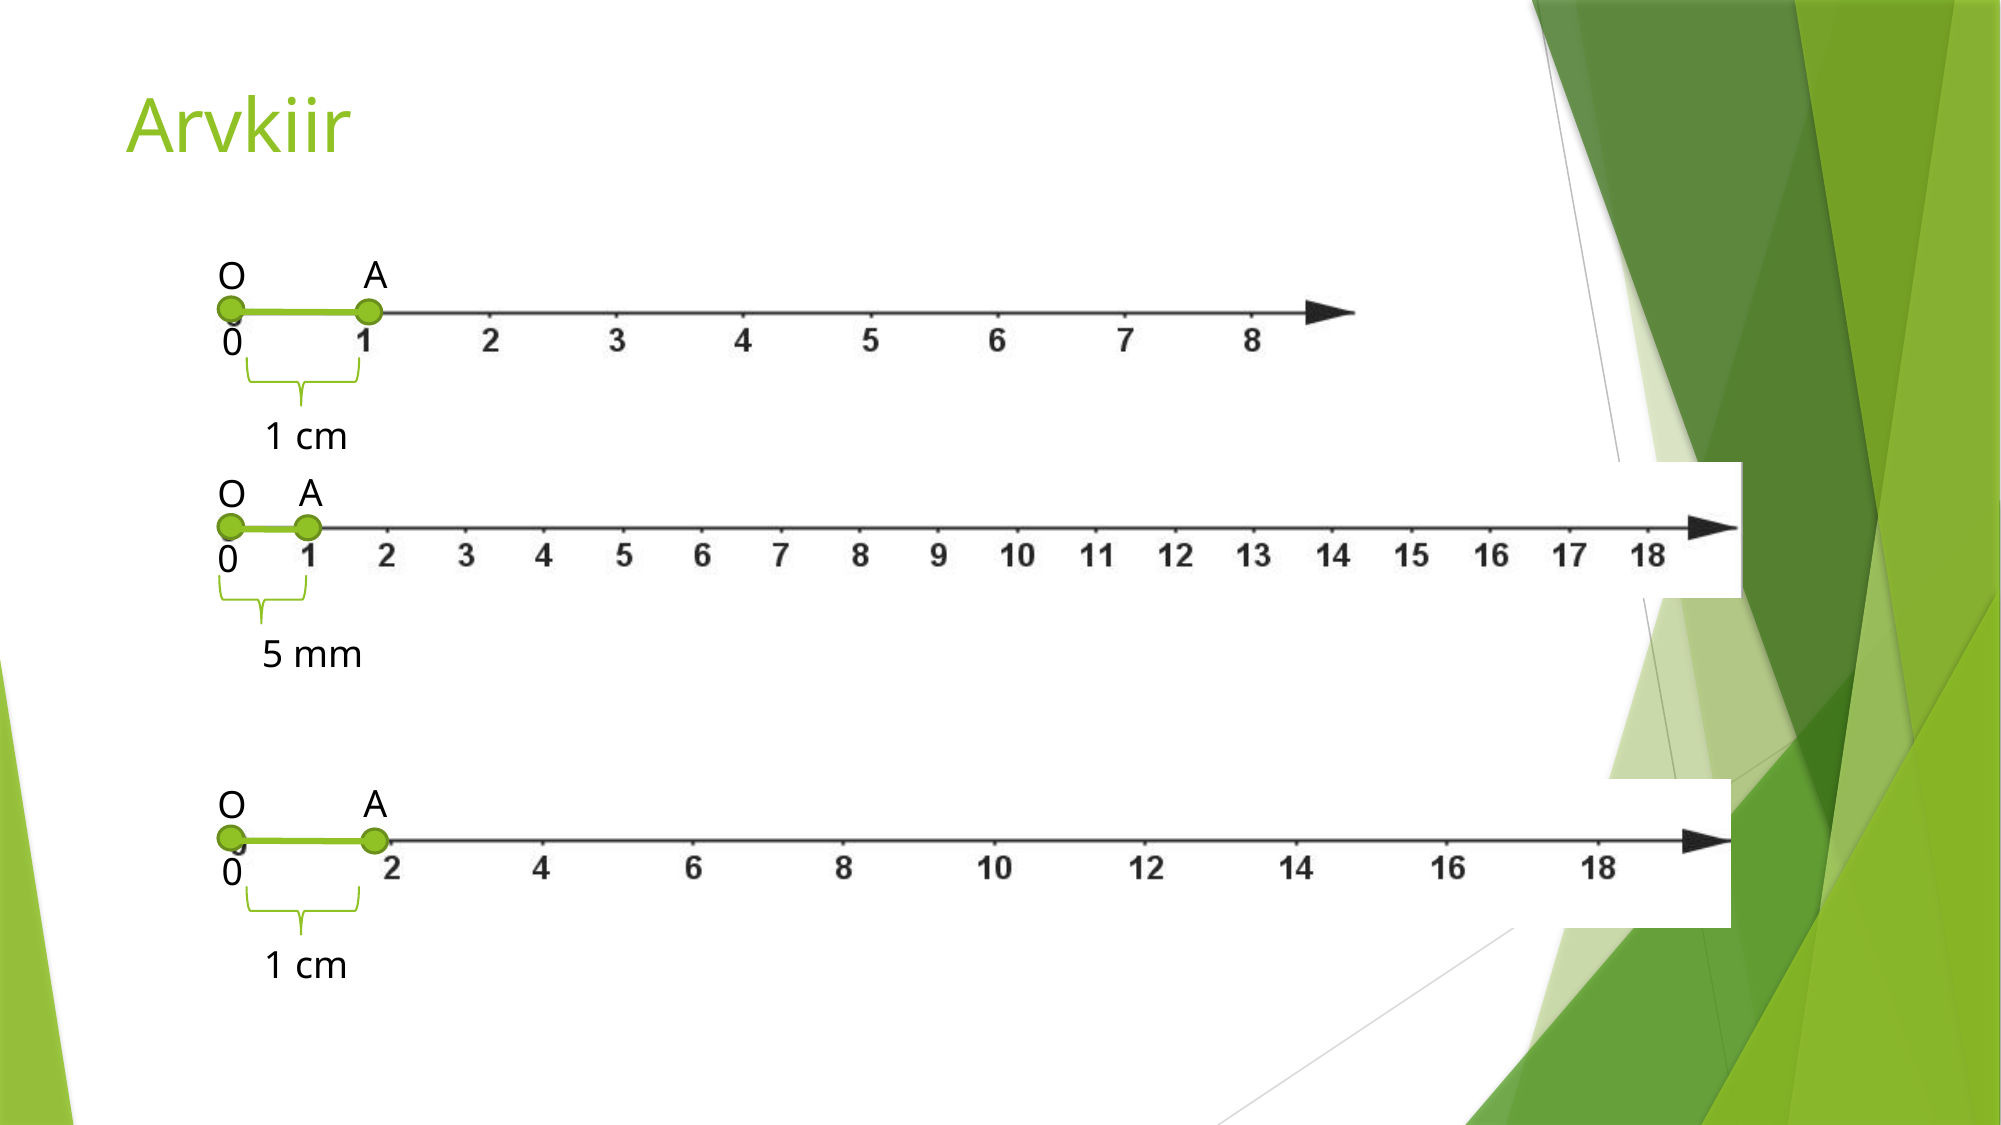

# Arvkiir
A
O
0
1 cm
A
O
0
5 mm
A
O
0
1 cm